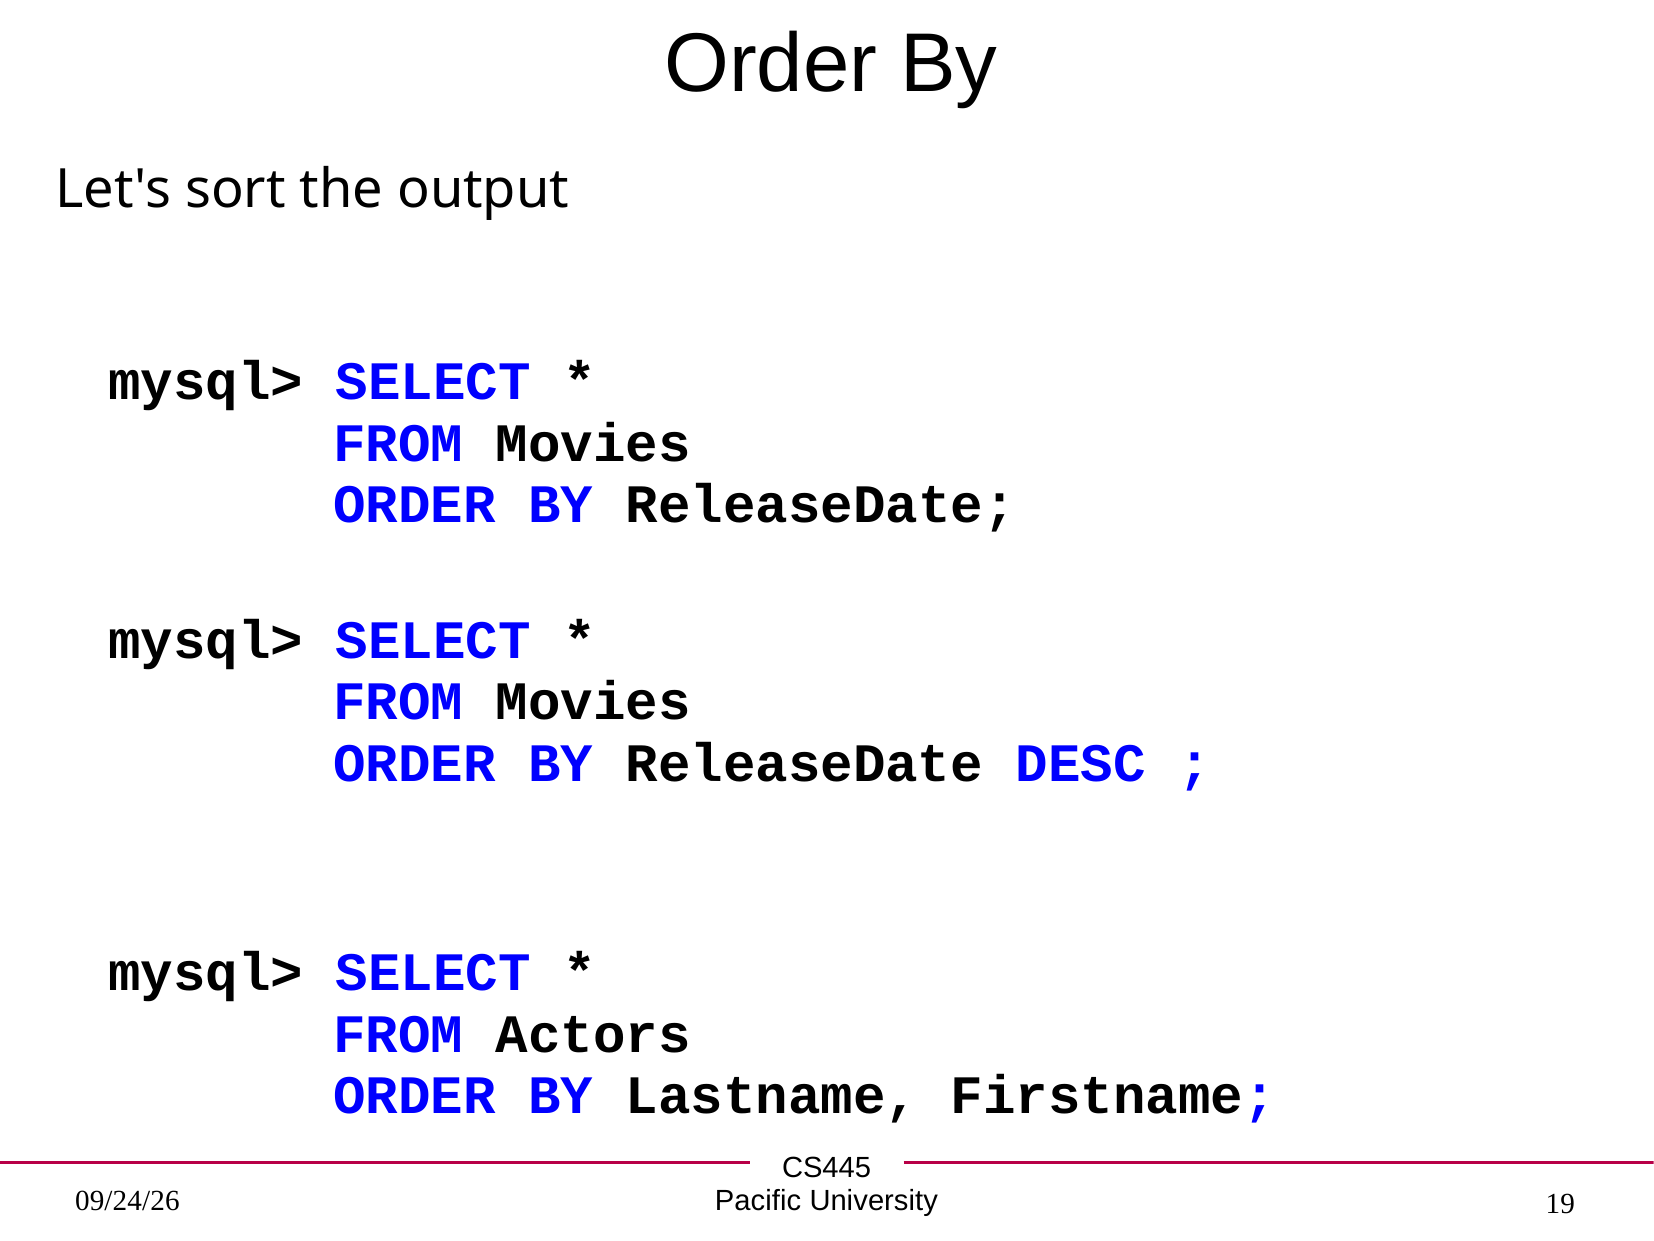

# Order By
Let's sort the output
mysql> SELECT *
			FROM Movies
			ORDER BY ReleaseDate;
mysql> SELECT *
			FROM Movies
			ORDER BY ReleaseDate DESC ;
mysql> SELECT *
			FROM Actors
			ORDER BY Lastname, Firstname;